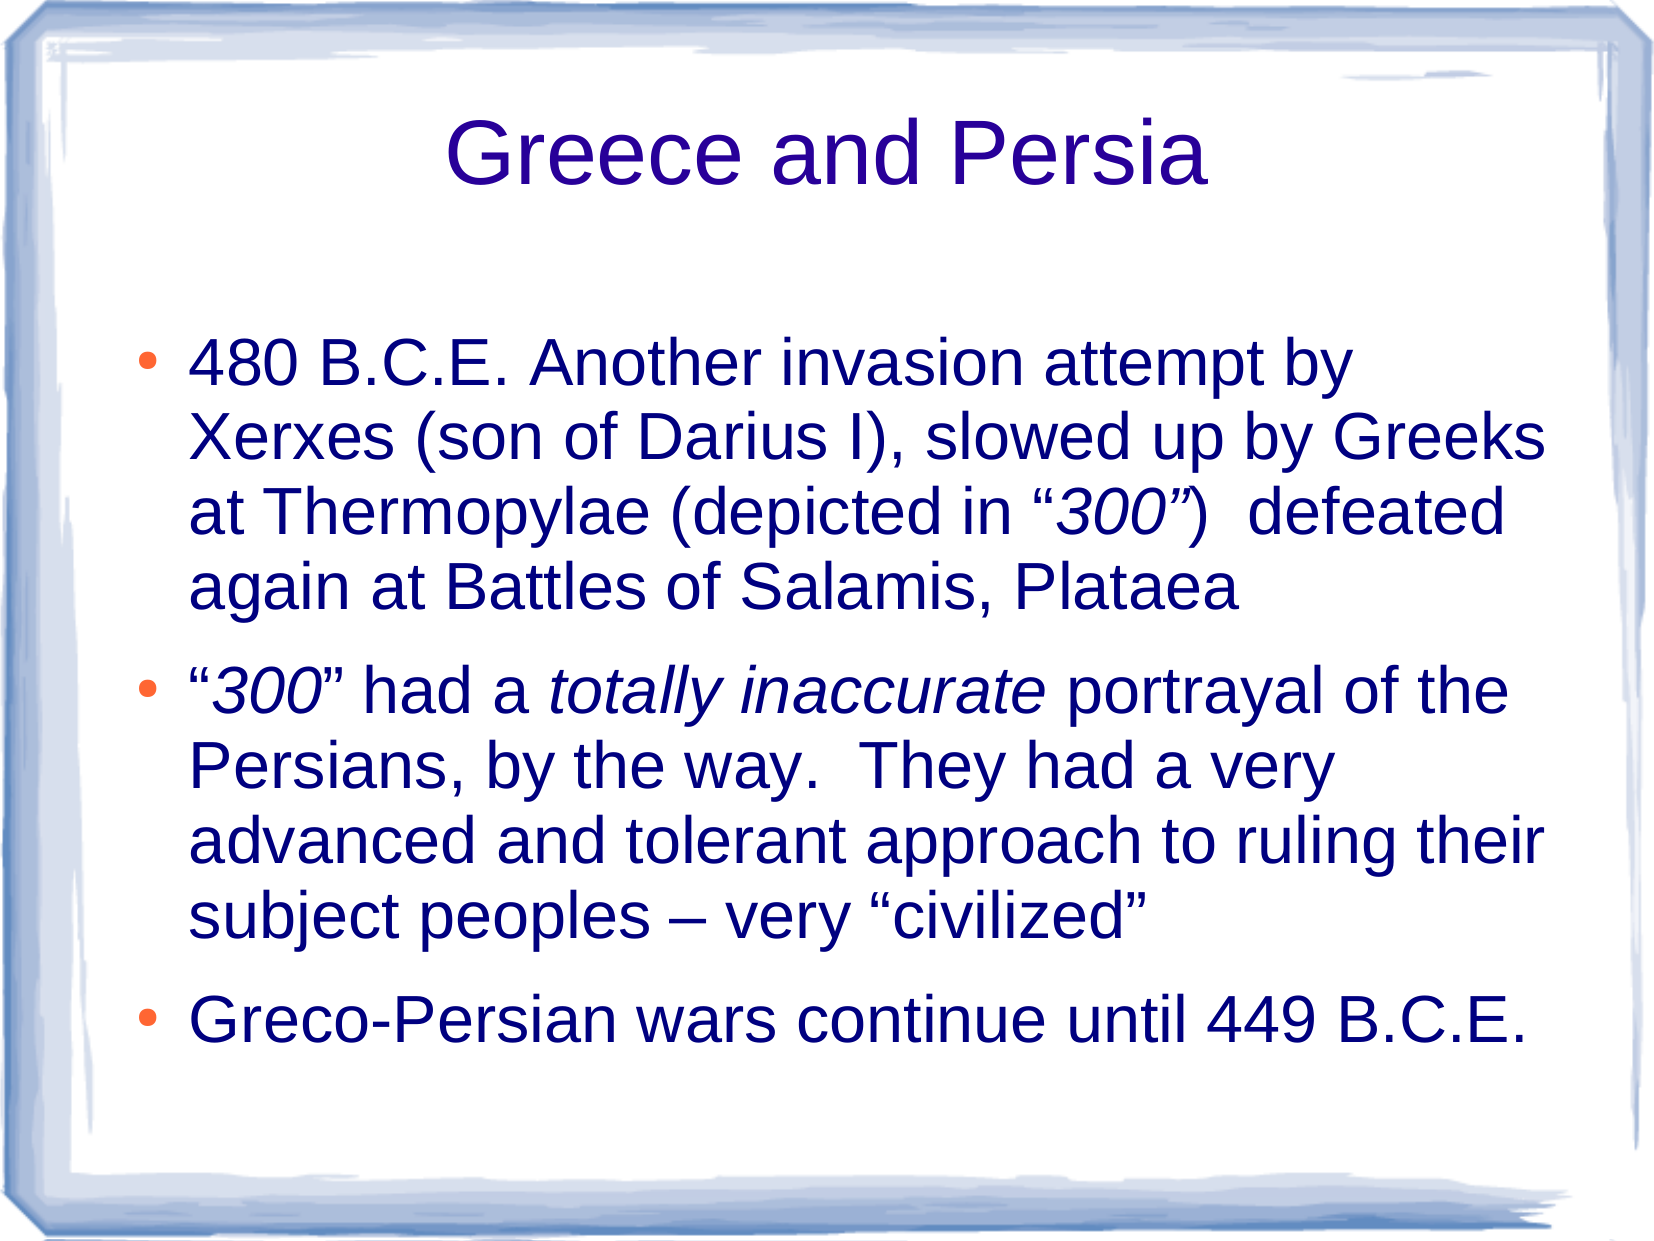

# Greece and Persia
480 B.C.E. Another invasion attempt by Xerxes (son of Darius I), slowed up by Greeks at Thermopylae (depicted in “300”) defeated again at Battles of Salamis, Plataea
“300” had a totally inaccurate portrayal of the Persians, by the way. They had a very advanced and tolerant approach to ruling their subject peoples – very “civilized”
Greco-Persian wars continue until 449 B.C.E.